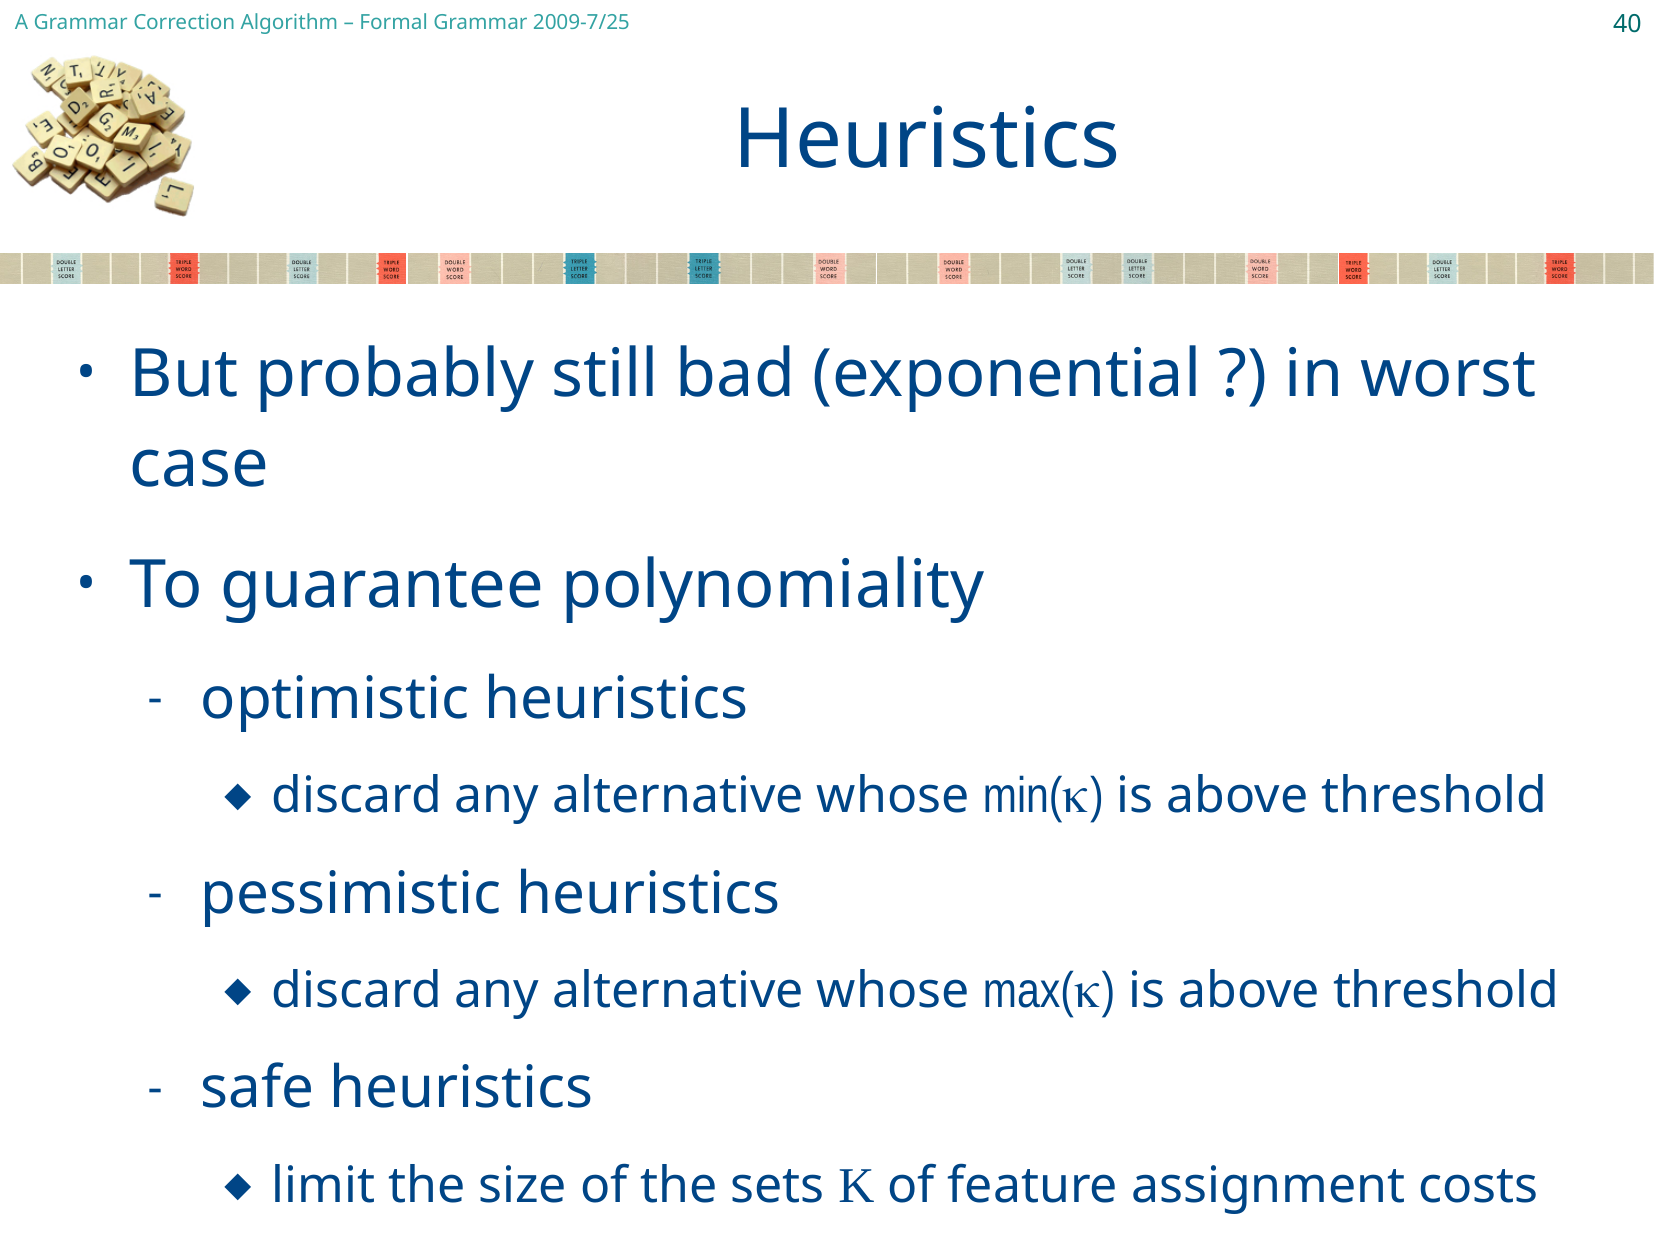

40
# Heuristics
But probably still bad (exponential ?) in worst case
To guarantee polynomiality
optimistic heuristics
discard any alternative whose min(κ) is above threshold
pessimistic heuristics
discard any alternative whose max(κ) is above threshold
safe heuristics
limit the size of the sets K of feature assignment costs
this guarantees the existence of a solution
size = 1  local decision